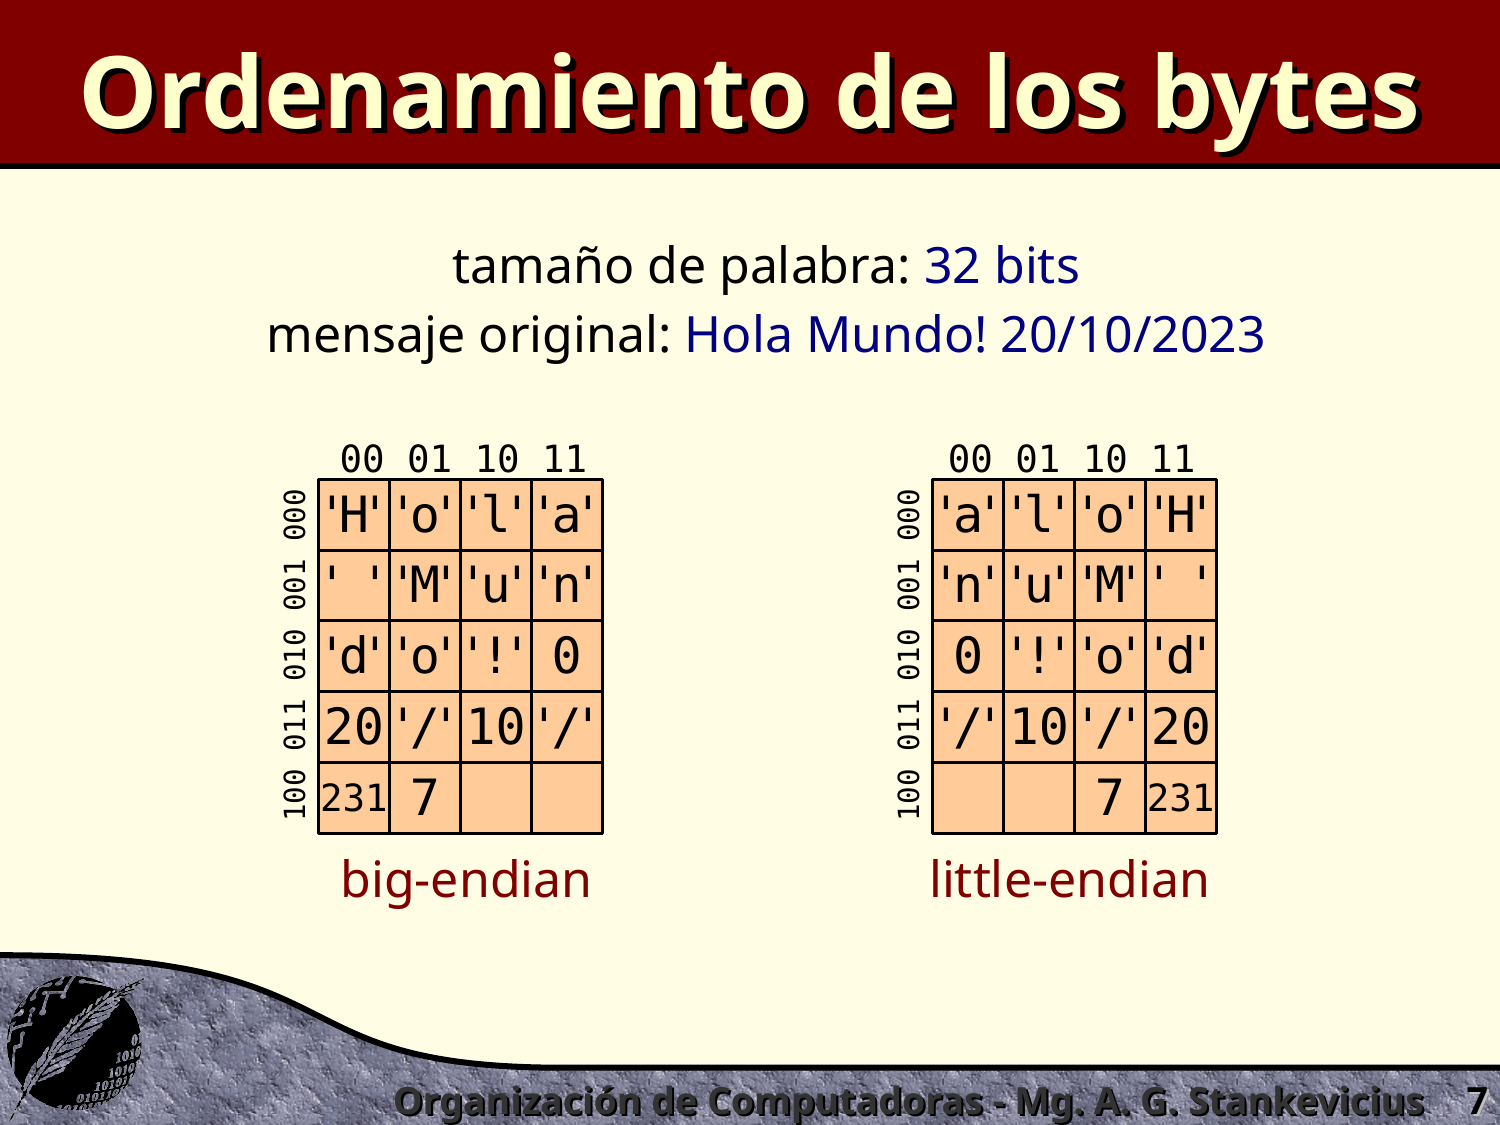

# Ordenamiento de los bytes
tamaño de palabra: 32 bits
mensaje original: Hola Mundo! 20/10/2023
00 01 10 11
00 01 10 11
'H'
'o'
'l'
'a'
'a'
'l'
'o'
'H'
' '
'M'
'u'
'n'
'n'
'u'
'M'
' '
'd'
'o'
'!'
0
0
'!'
'o'
'd'
100 011 010 001 000
100 011 010 001 000
20
'/'
10
'/'
'/'
10
'/'
20
231
7
7
231
big-endian
little-endian
7